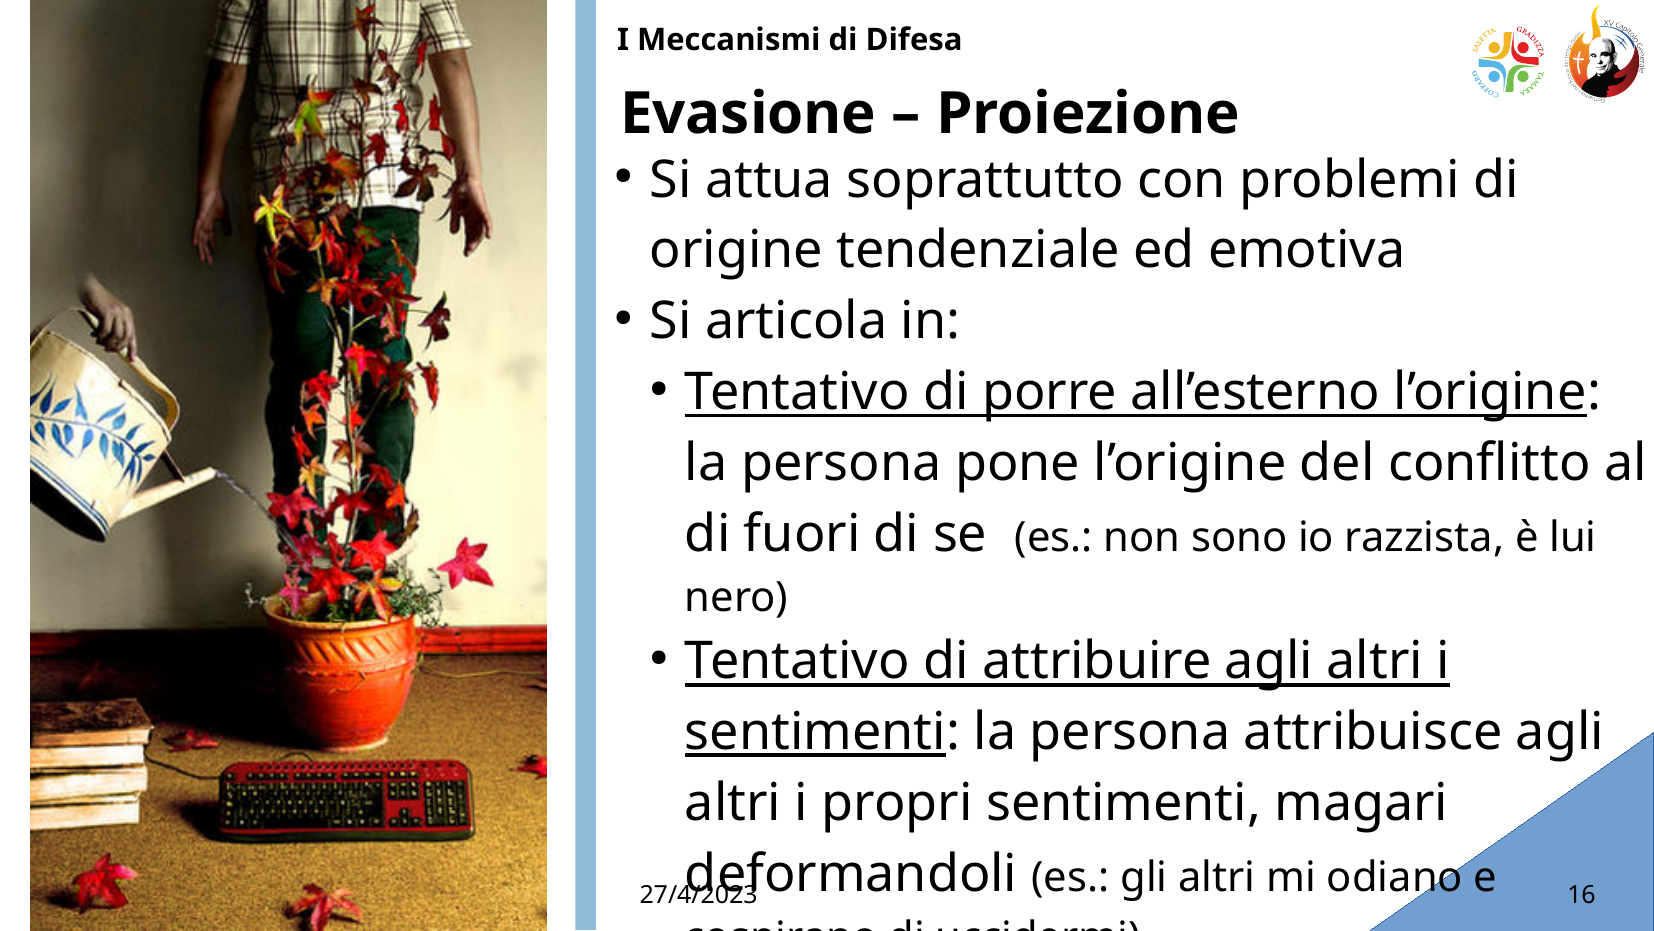

I Meccanismi di Difesa
Evasione – Proiezione
# Si attua soprattutto con problemi di origine tendenziale ed emotiva
Si articola in:
Tentativo di porre all’esterno l’origine: la persona pone l’origine del conflitto al di fuori di se (es.: non sono io razzista, è lui nero)
Tentativo di attribuire agli altri i sentimenti: la persona attribuisce agli altri i propri sentimenti, magari deformandoli (es.: gli altri mi odiano e cospirano di uccidermi)